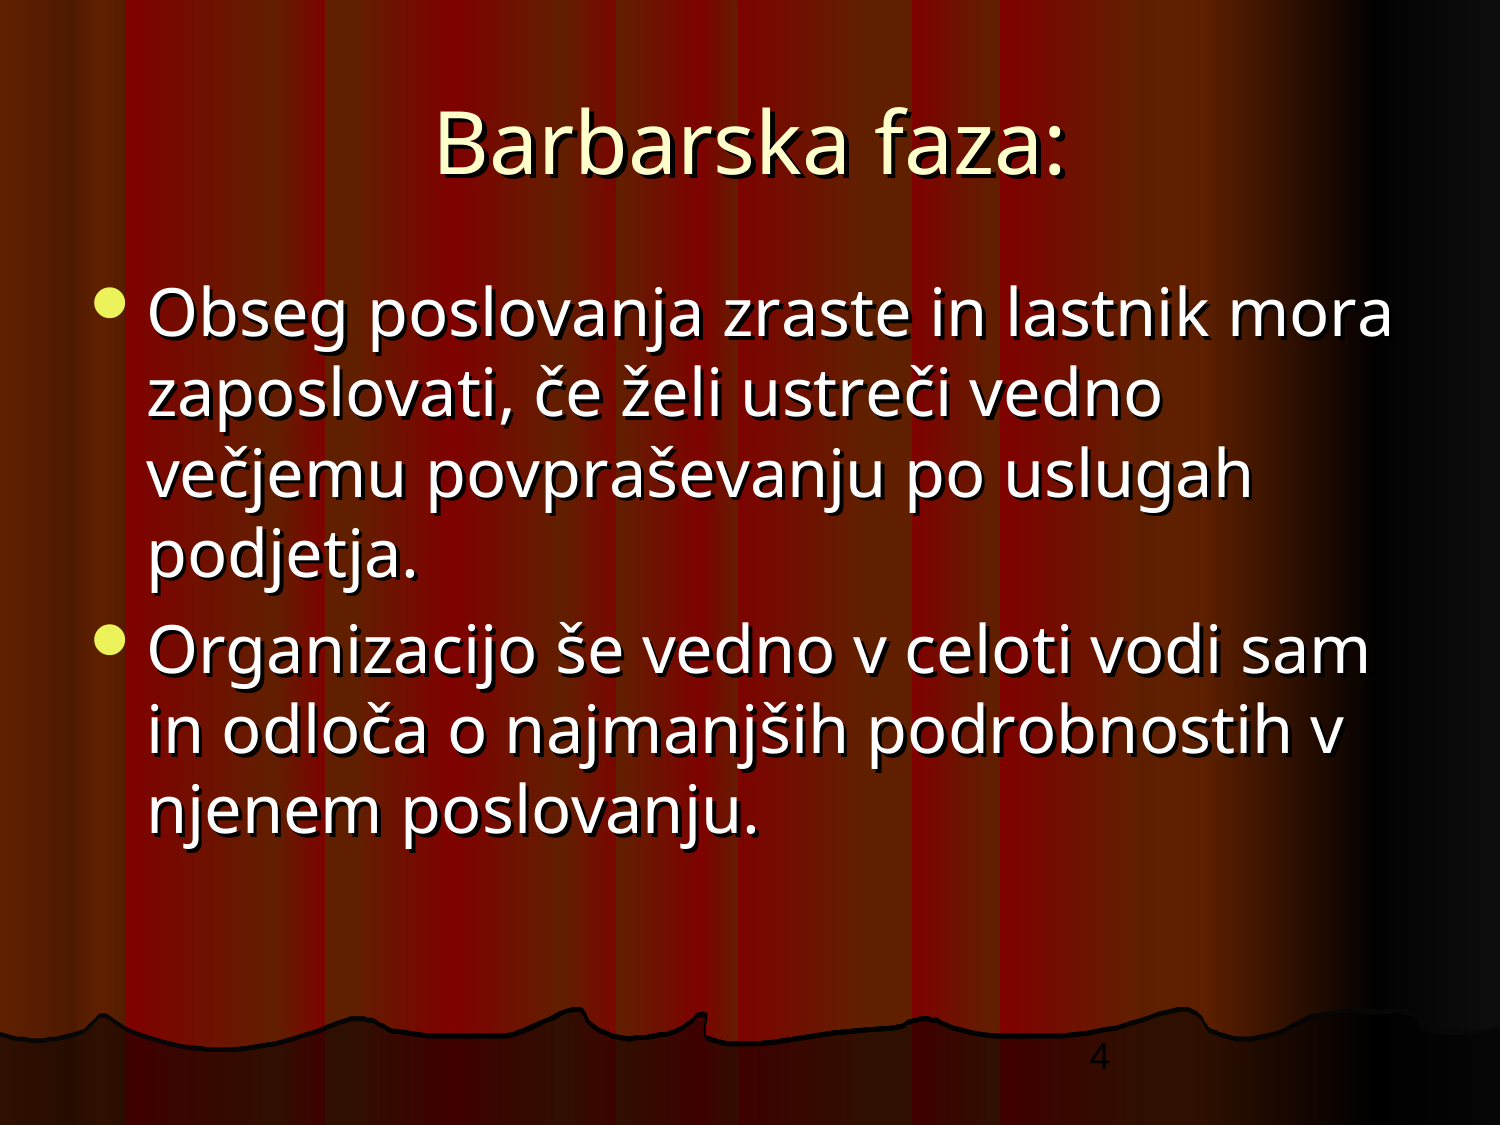

# Barbarska faza:
Obseg poslovanja zraste in lastnik mora zaposlovati, če želi ustreči vedno večjemu povpraševanju po uslugah podjetja.
Organizacijo še vedno v celoti vodi sam in odloča o najmanjših podrobnostih v njenem poslovanju.
4